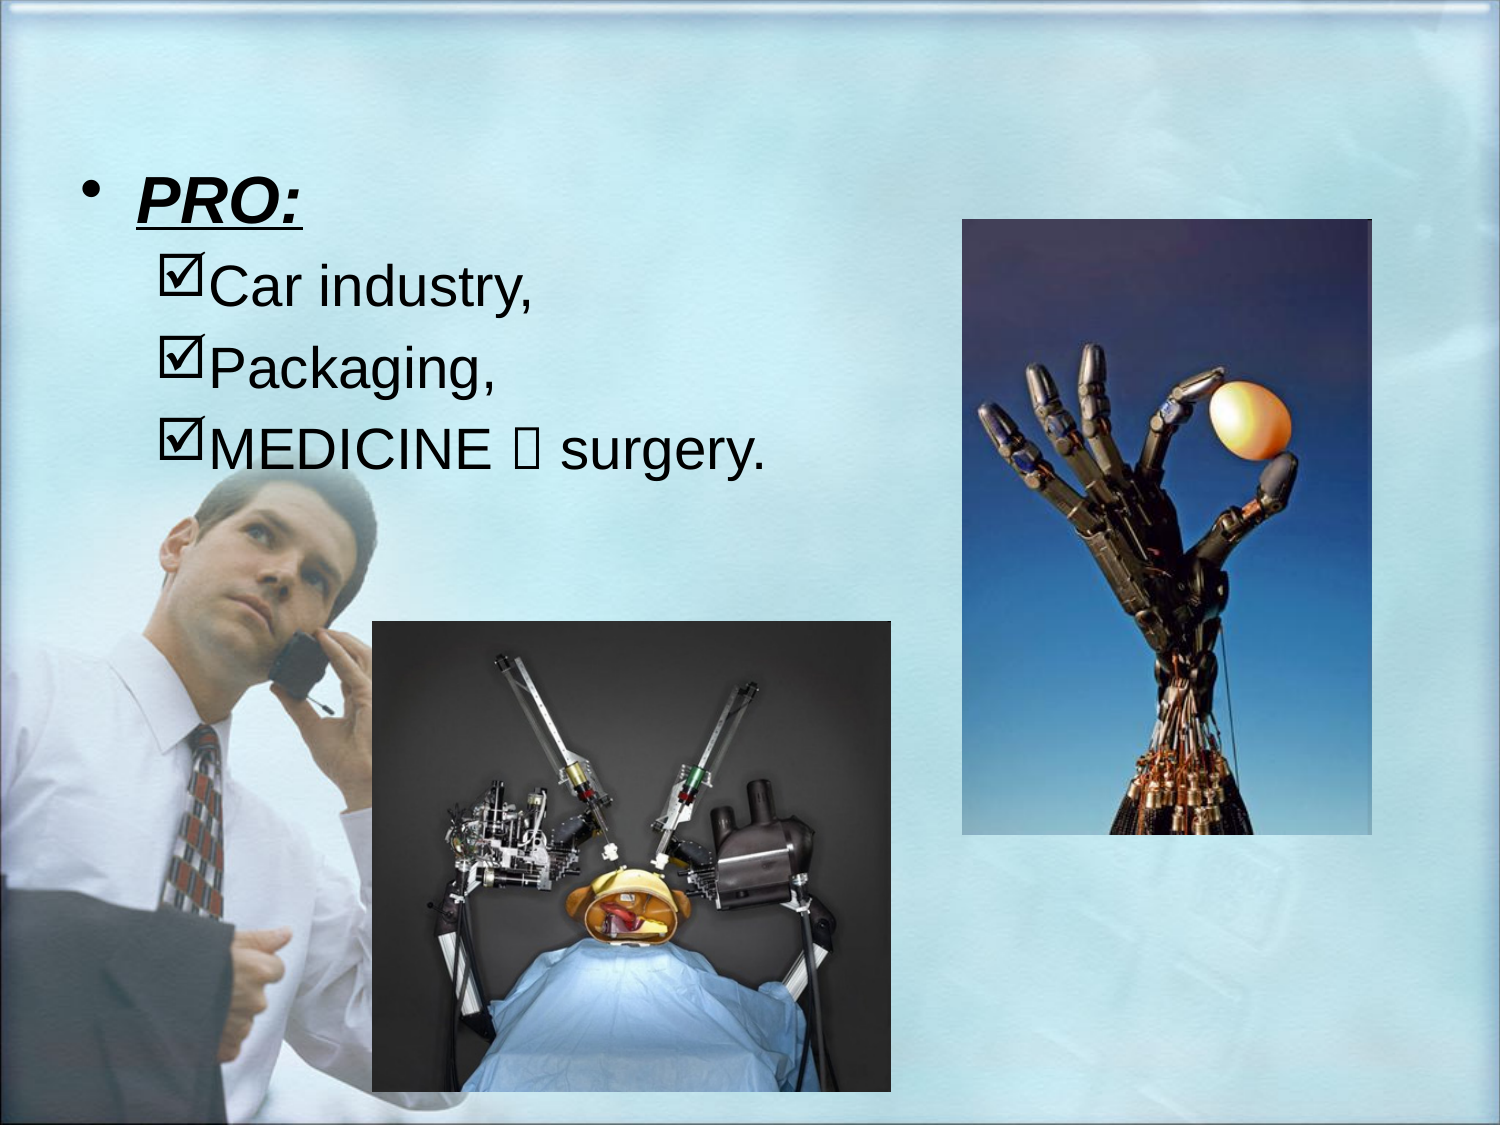

# PRO:
Car industry,
Packaging,
MEDICINE  surgery.